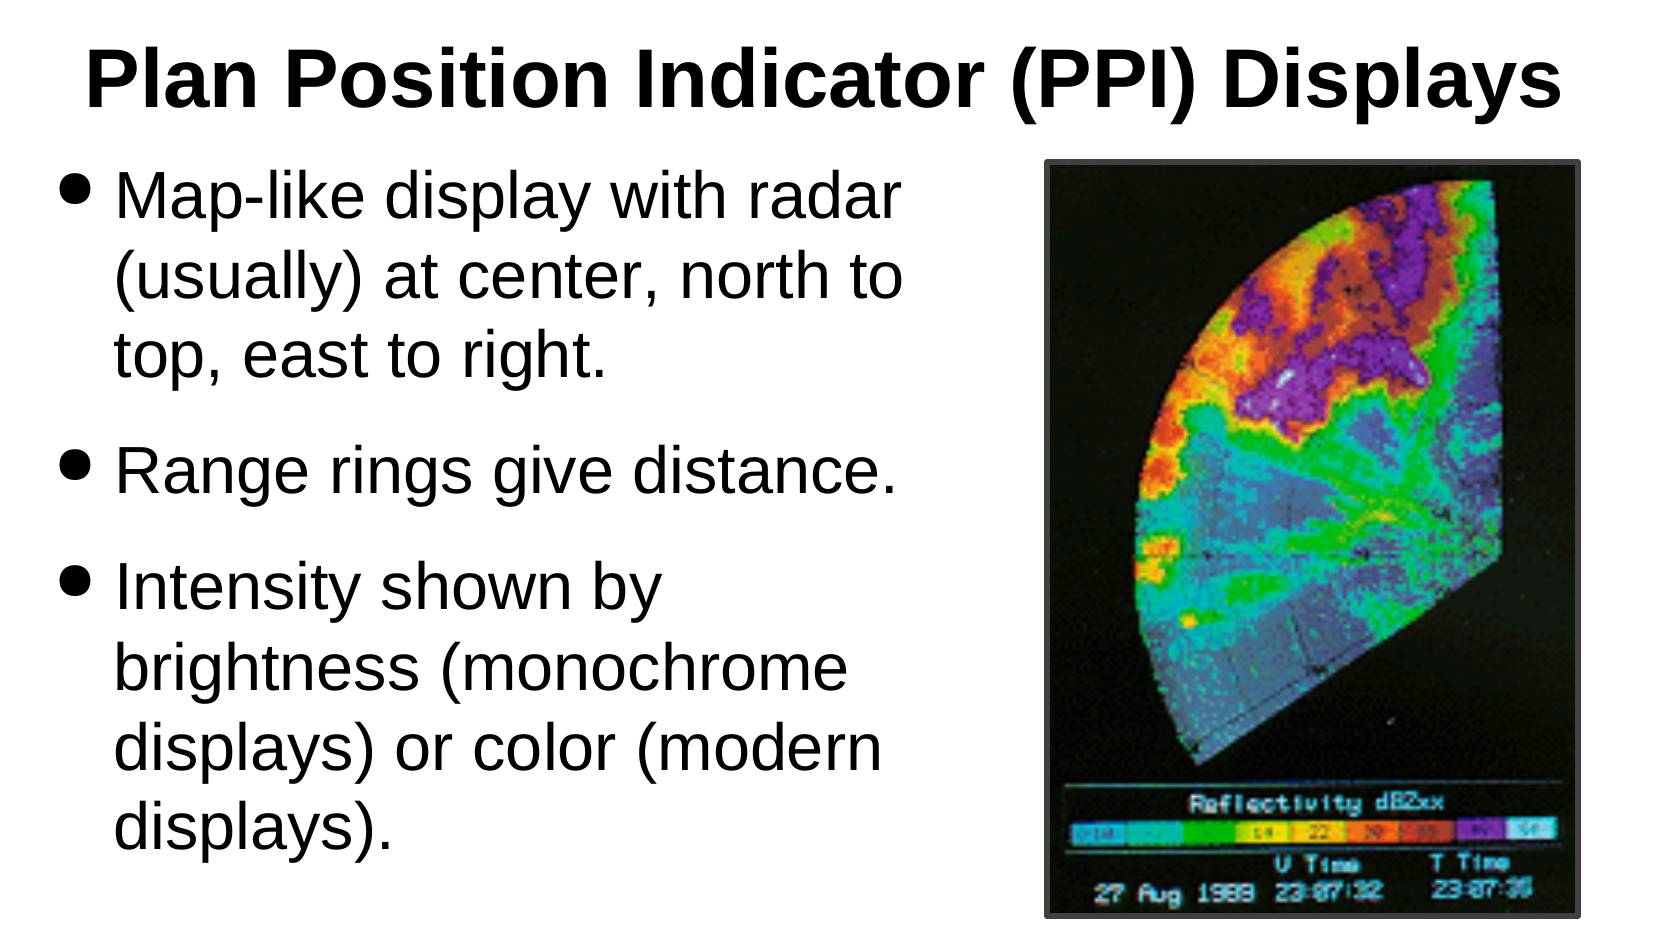

# Plan Position Indicator (PPI) Displays
 Map-like display with radar (usually) at center, north to top, east to right.
 Range rings give distance.
 Intensity shown by brightness (monochrome displays) or color (modern displays).